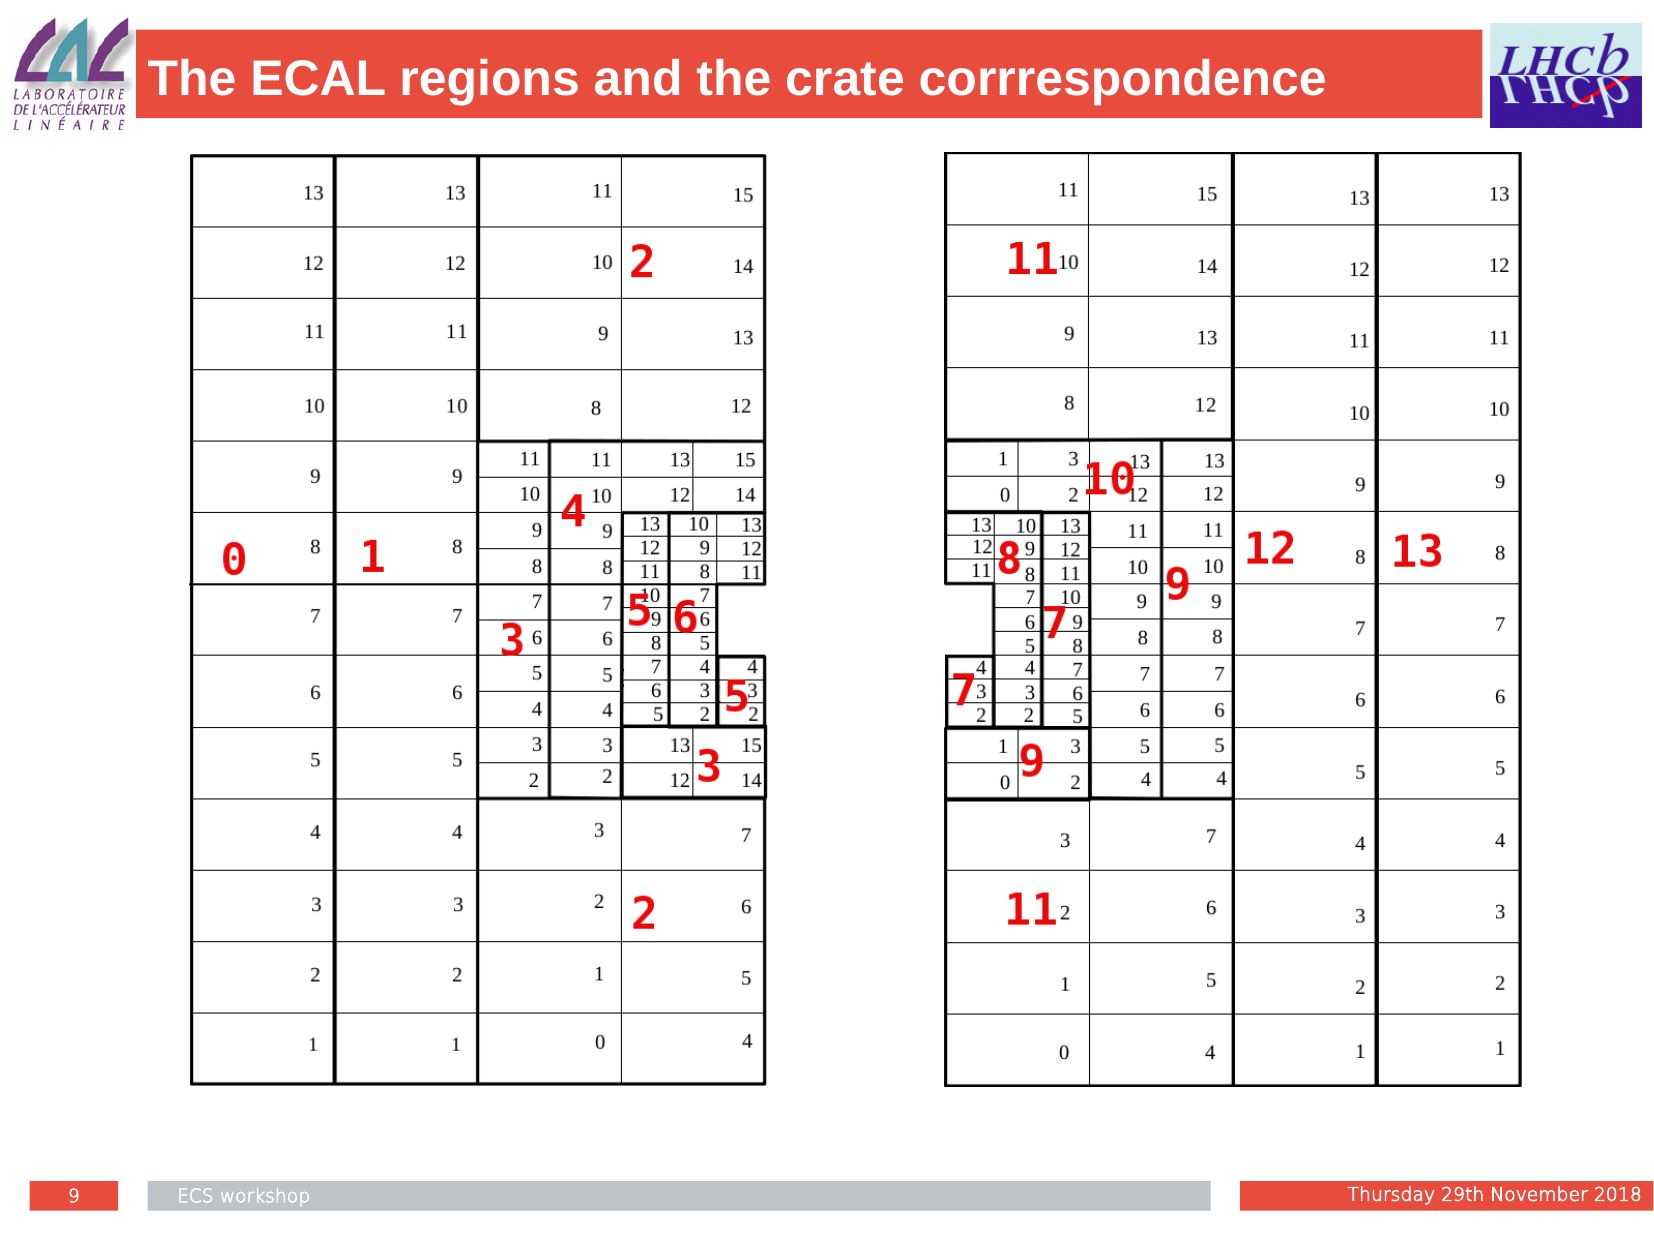

# The ECAL regions and the crate corrrespondence
9
ECS workshop
Thursday 29th November 2018